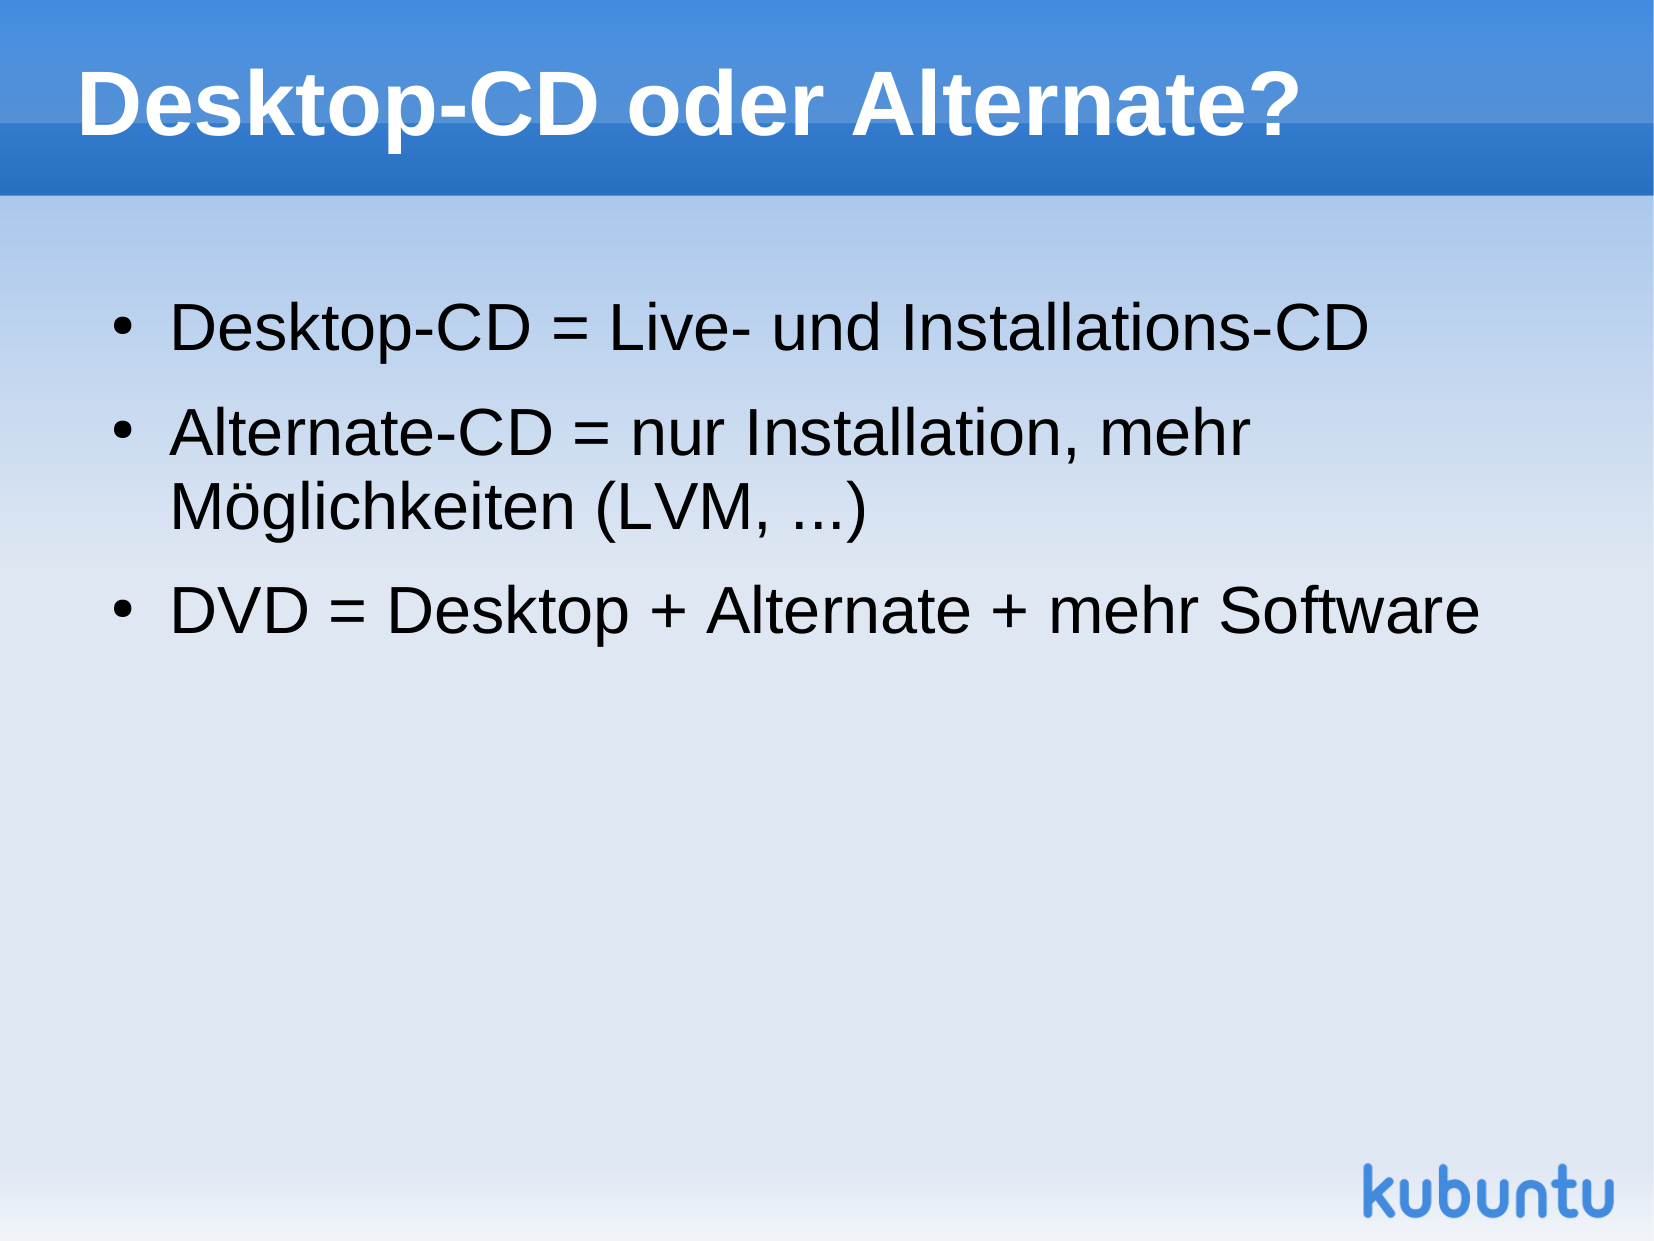

# Desktop-CD oder Alternate?
Desktop-CD = Live- und Installations-CD
Alternate-CD = nur Installation, mehr Möglichkeiten (LVM, ...)
DVD = Desktop + Alternate + mehr Software